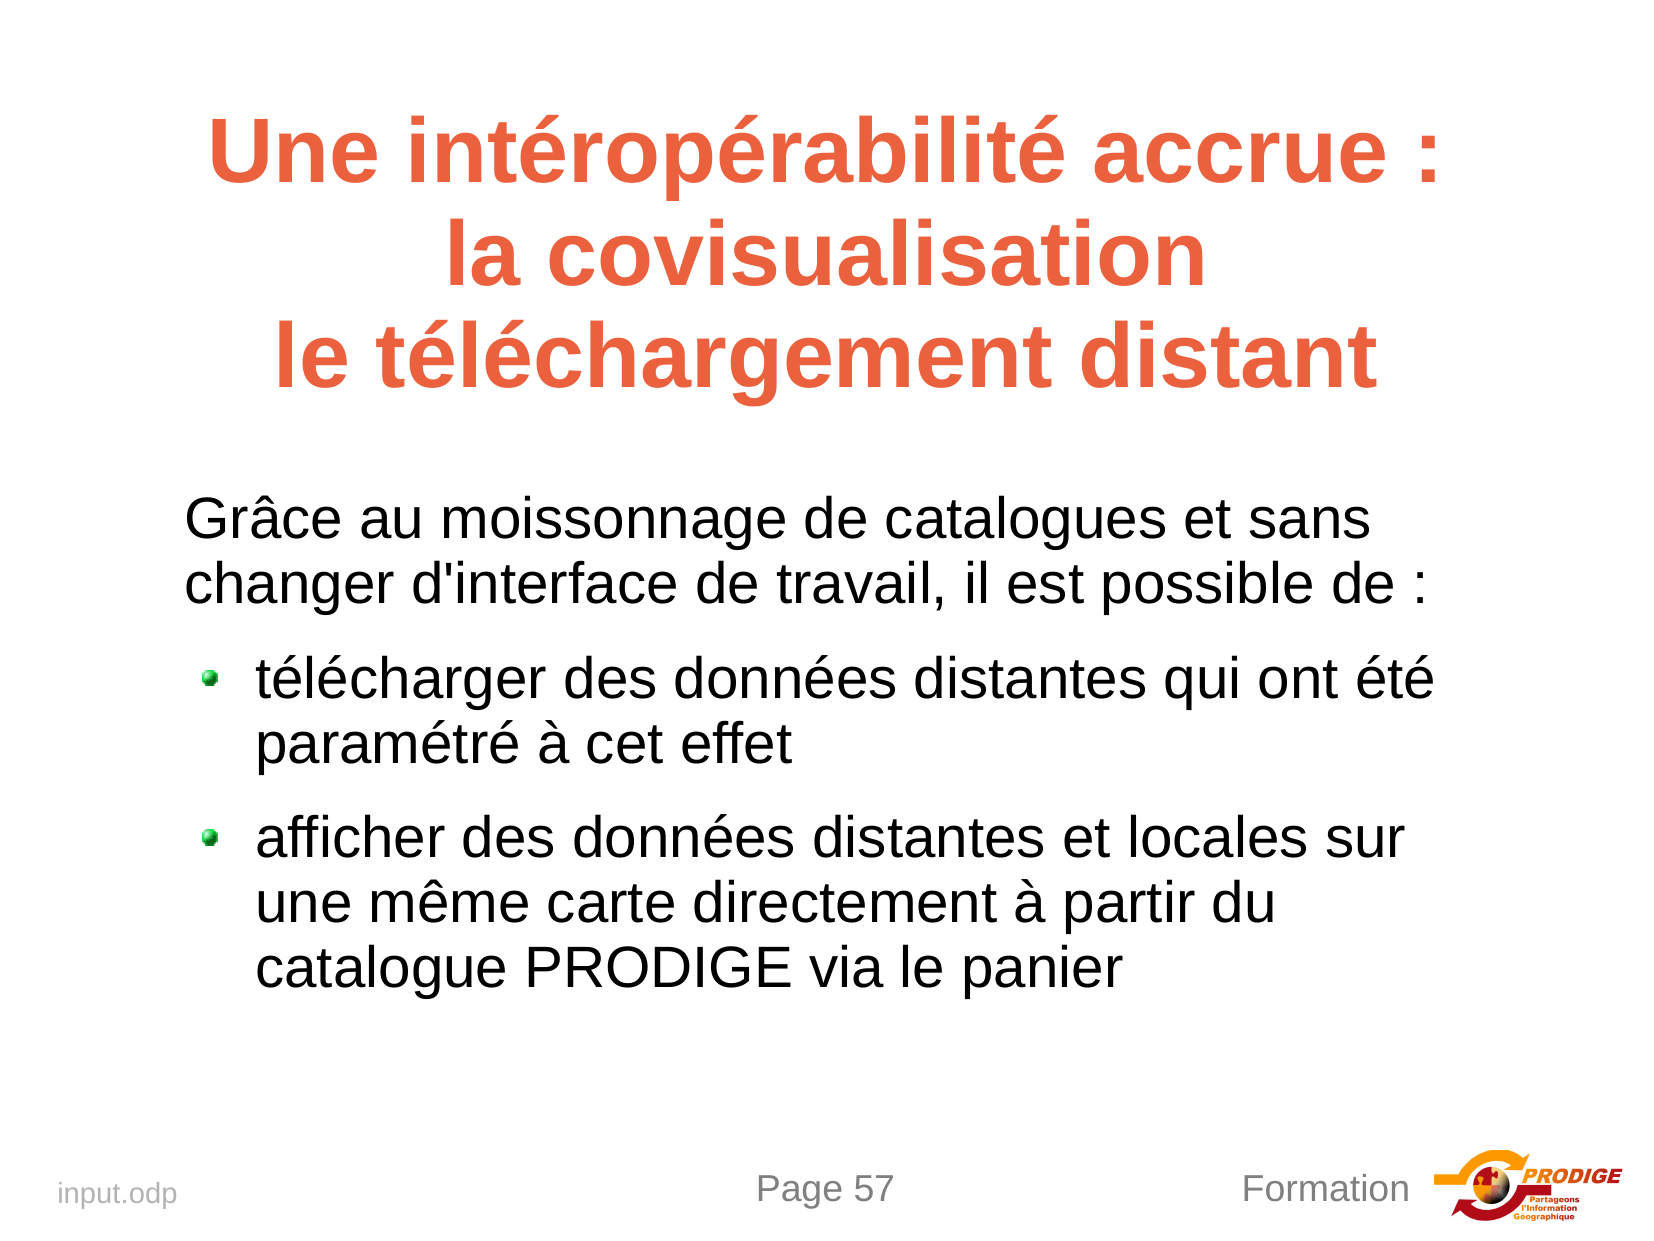

# Une intéropérabilité accrue : la covisualisation le téléchargement distant
Grâce au moissonnage de catalogues et sans changer d'interface de travail, il est possible de :
télécharger des données distantes qui ont été paramétré à cet effet
afficher des données distantes et locales sur une même carte directement à partir du catalogue PRODIGE via le panier